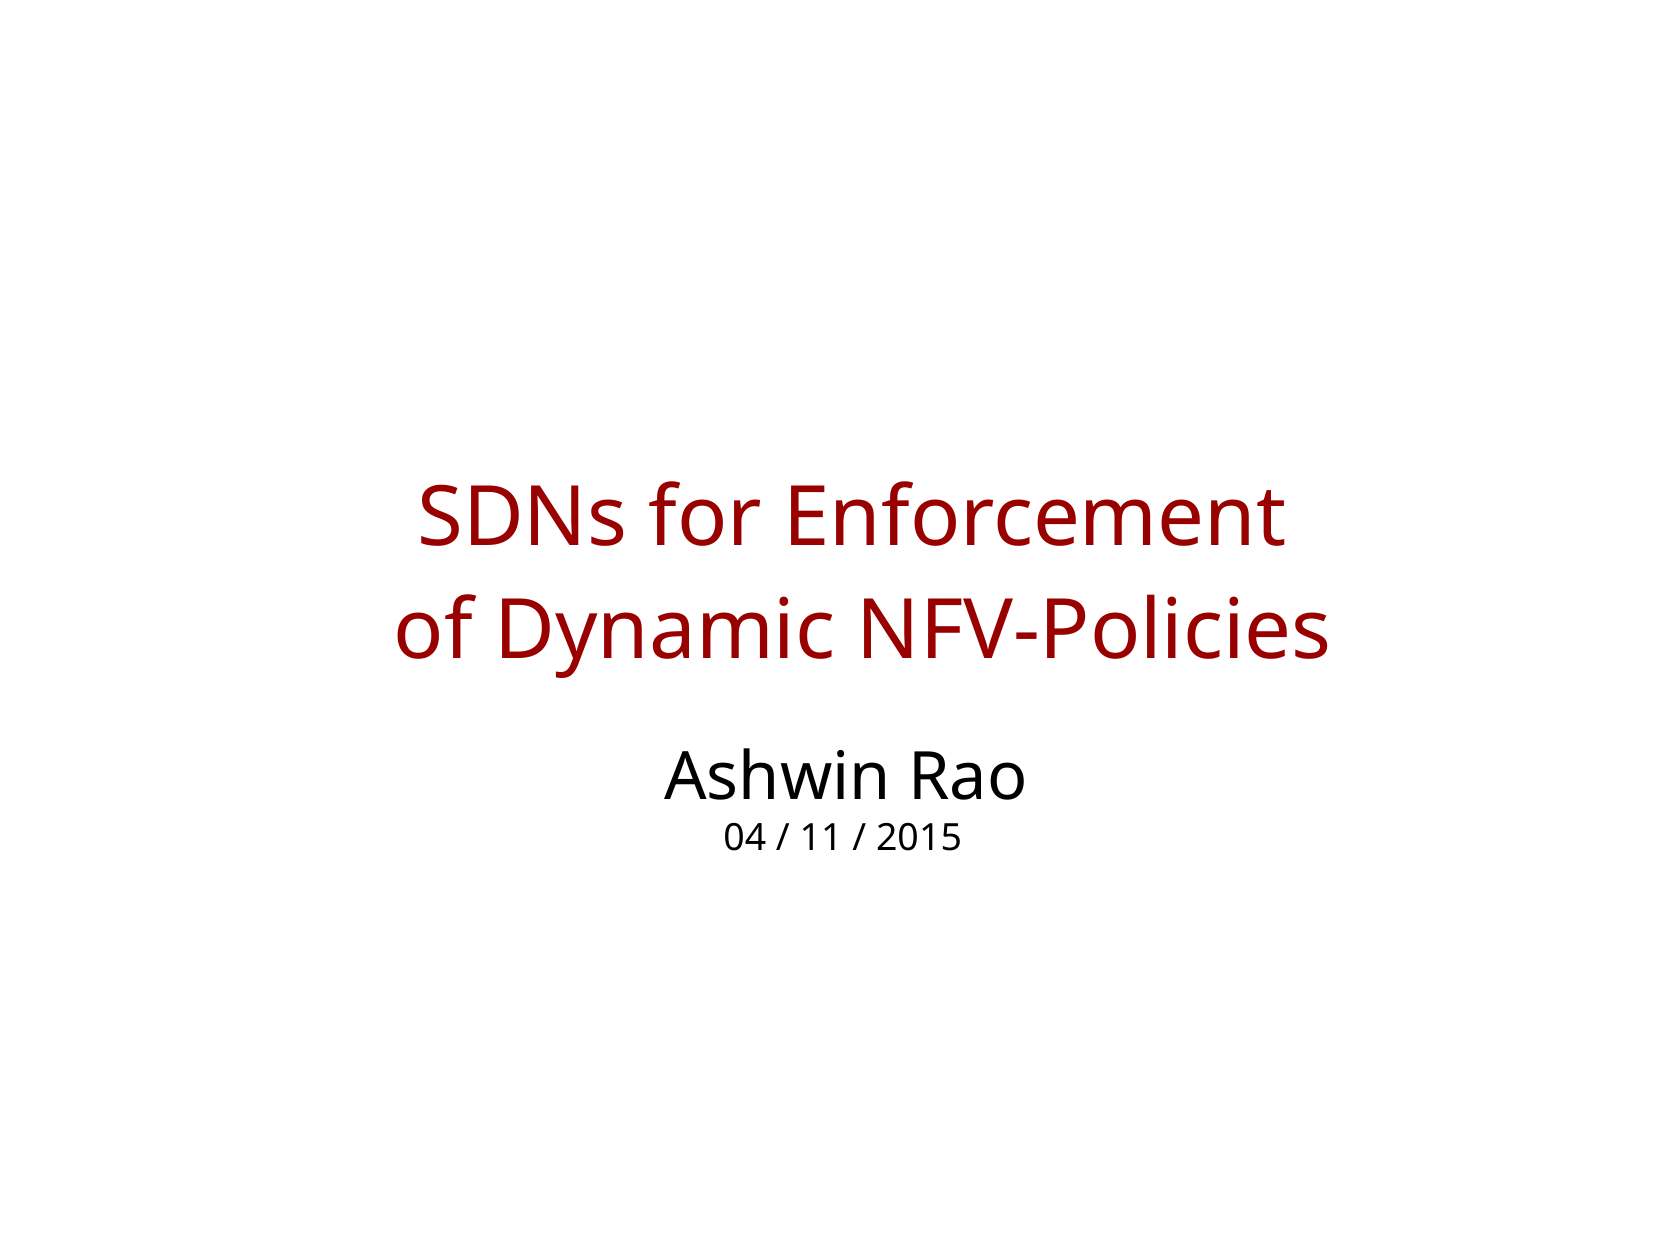

SDNs for Enforcement
of Dynamic NFV-Policies
Ashwin Rao
04 / 11 / 2015